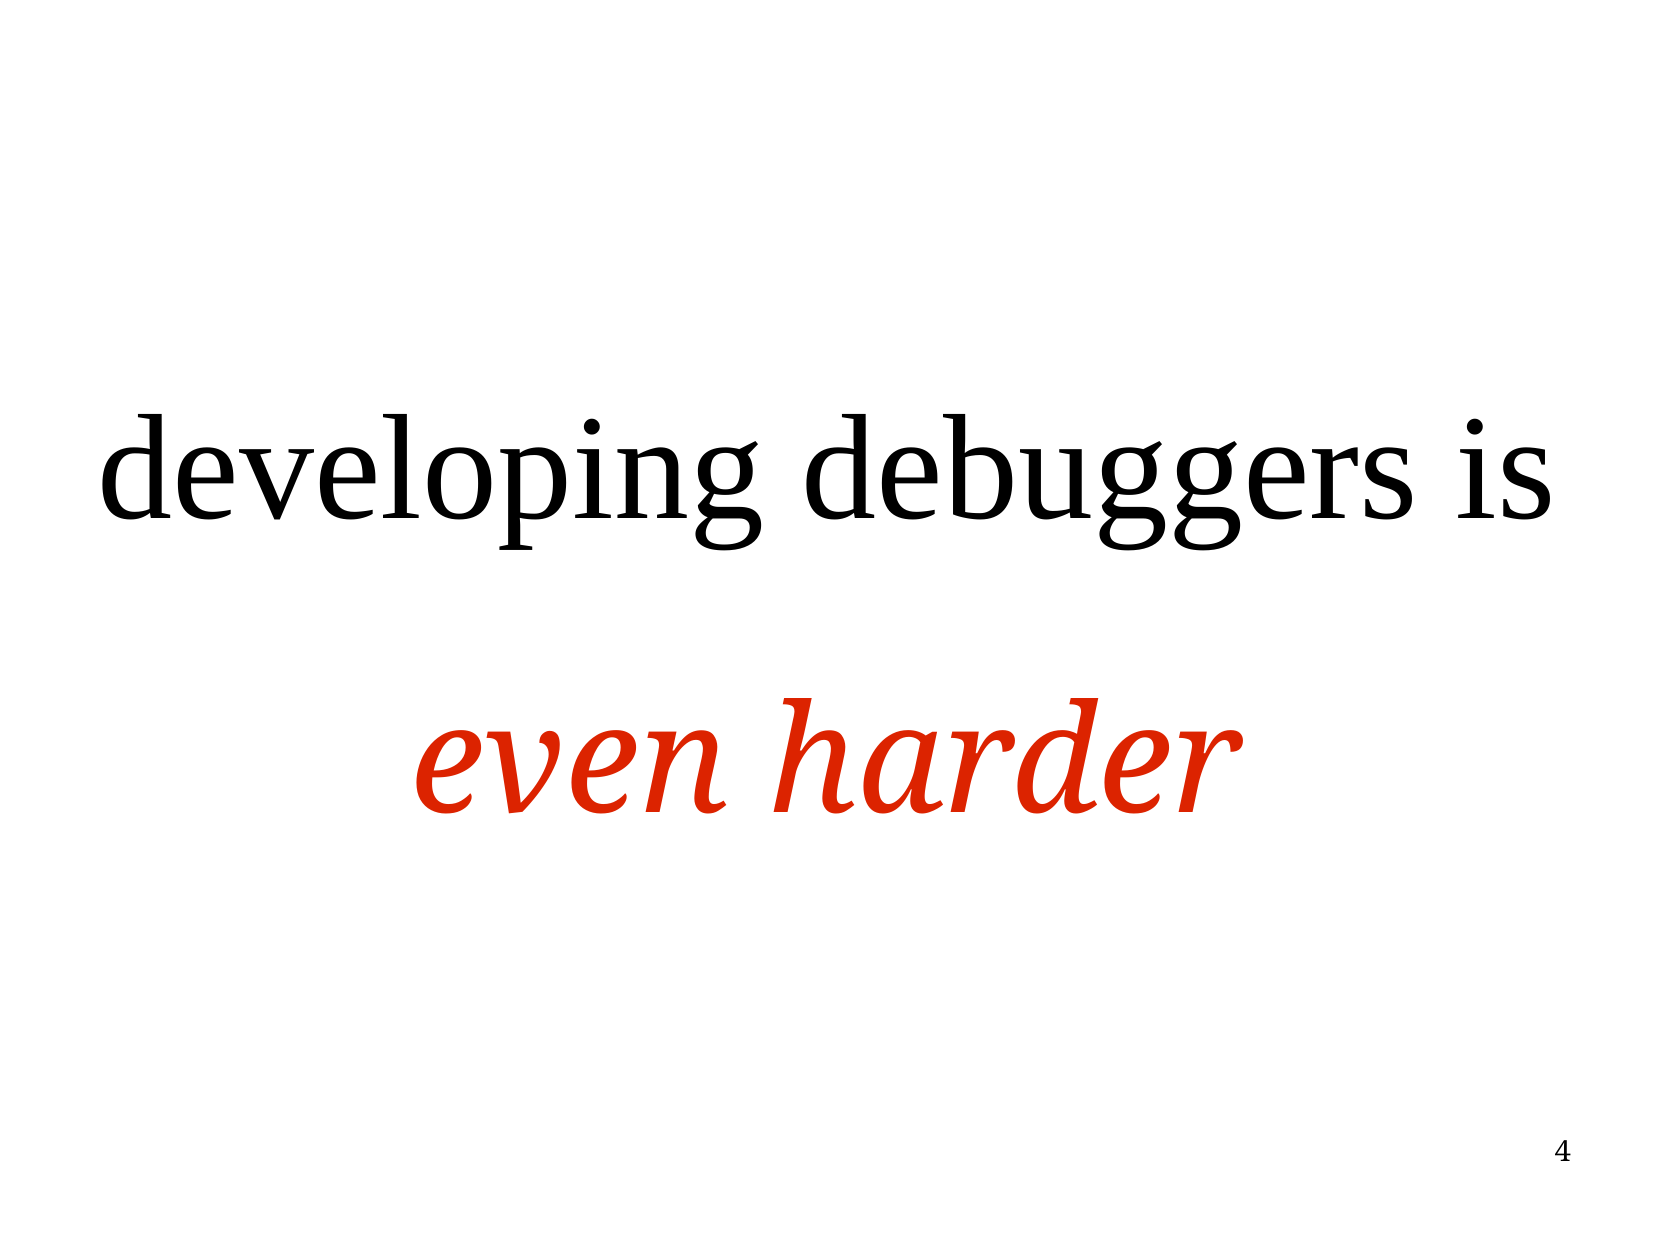

# developing debuggers is
even harder
4